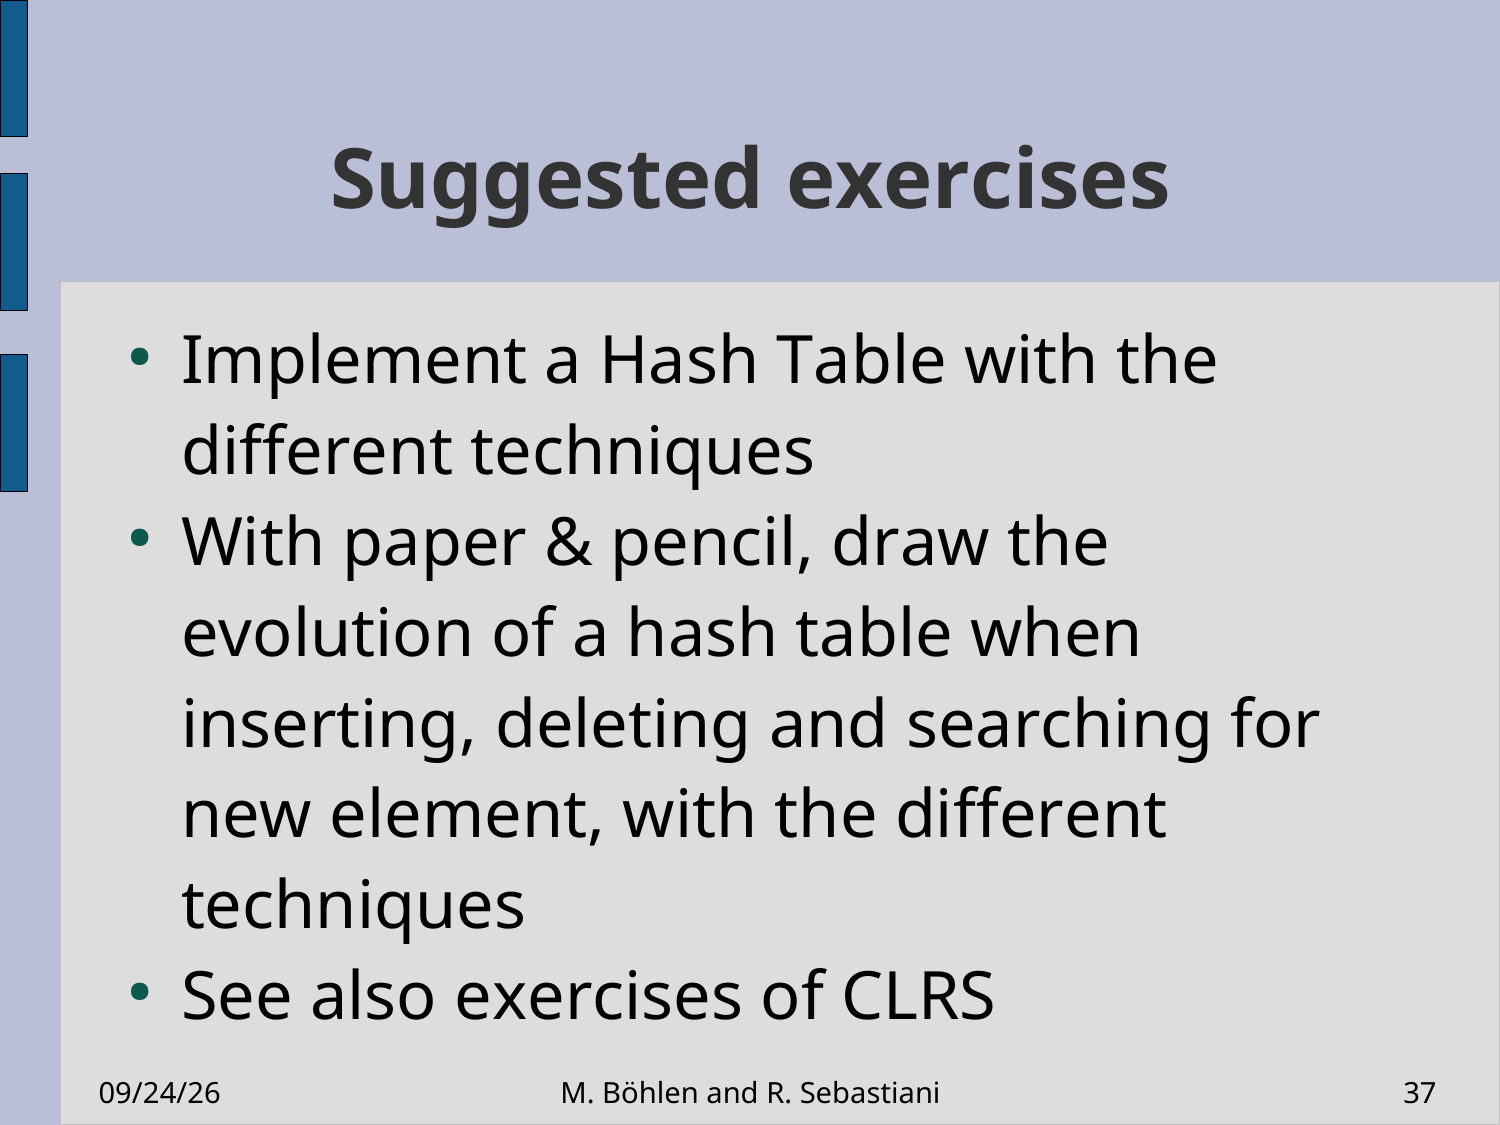

# Suggested exercises
Implement a Hash Table with the different techniques
With paper & pencil, draw the evolution of a hash table when inserting, deleting and searching for new element, with the different techniques
See also exercises of CLRS
M. Böhlen and R. Sebastiani
37